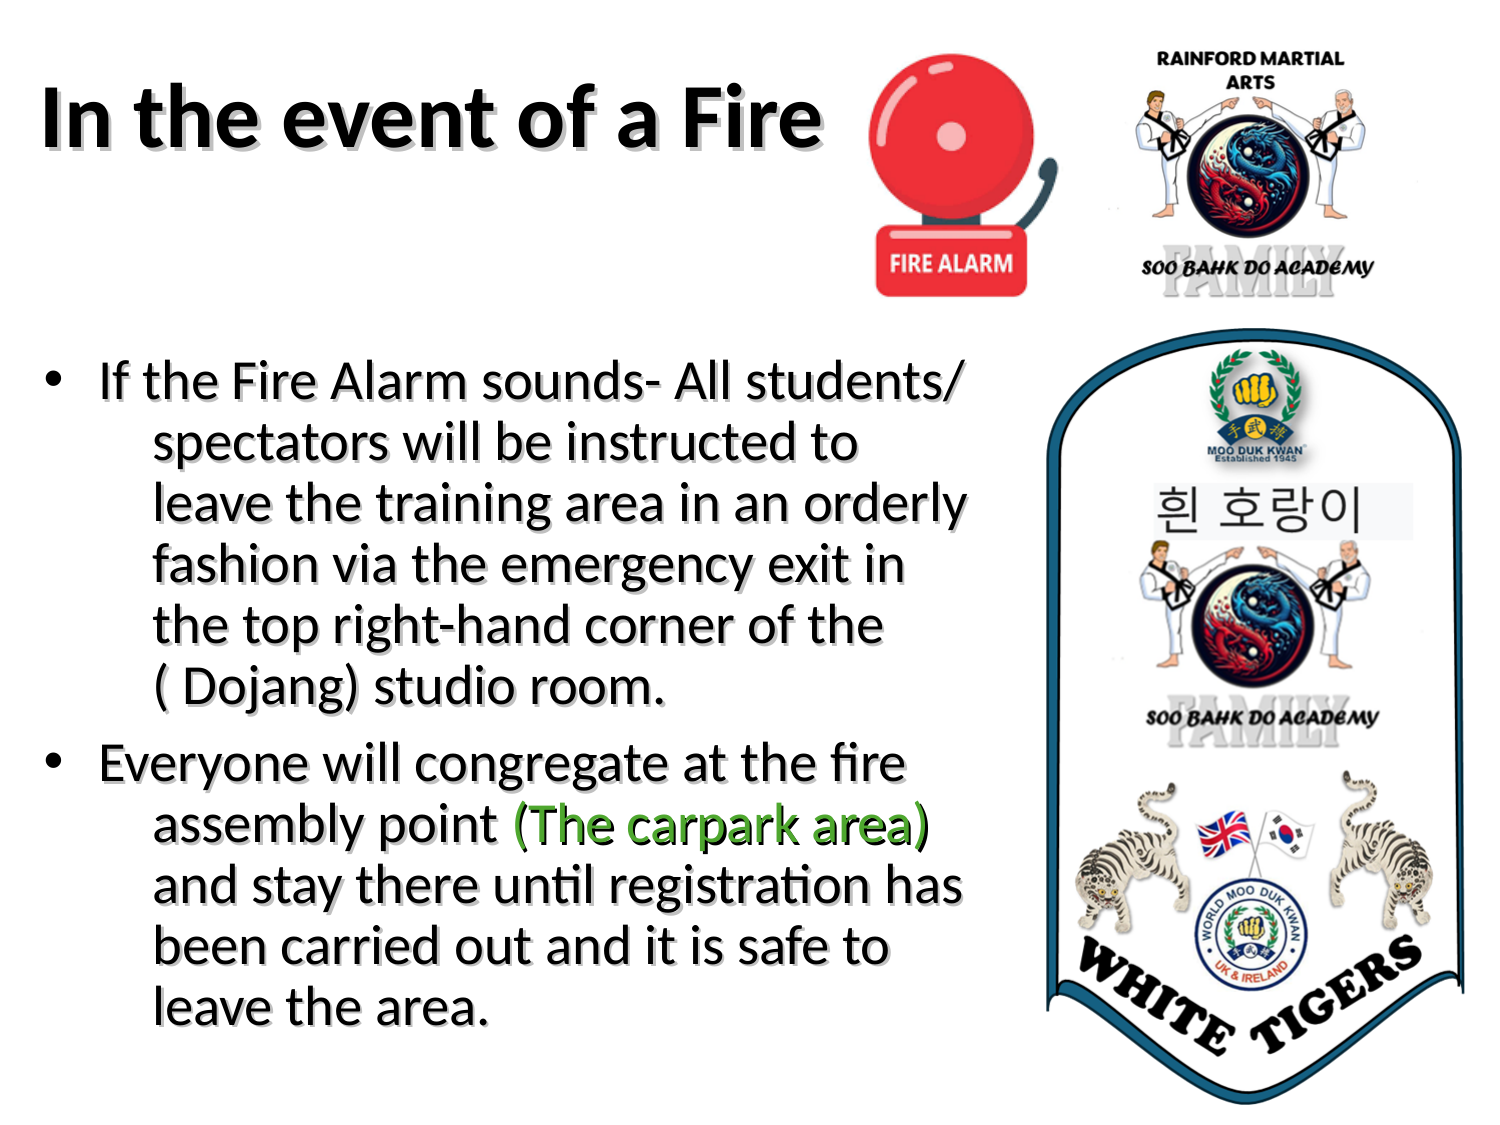

# In the event of a Fire
If the Fire Alarm sounds- All students/ spectators will be instructed to leave the training area in an orderly fashion via the emergency exit in the top right-hand corner of the ( Dojang) studio room.
Everyone will congregate at the fire assembly point (The carpark area) and stay there until registration has been carried out and it is safe to leave the area.